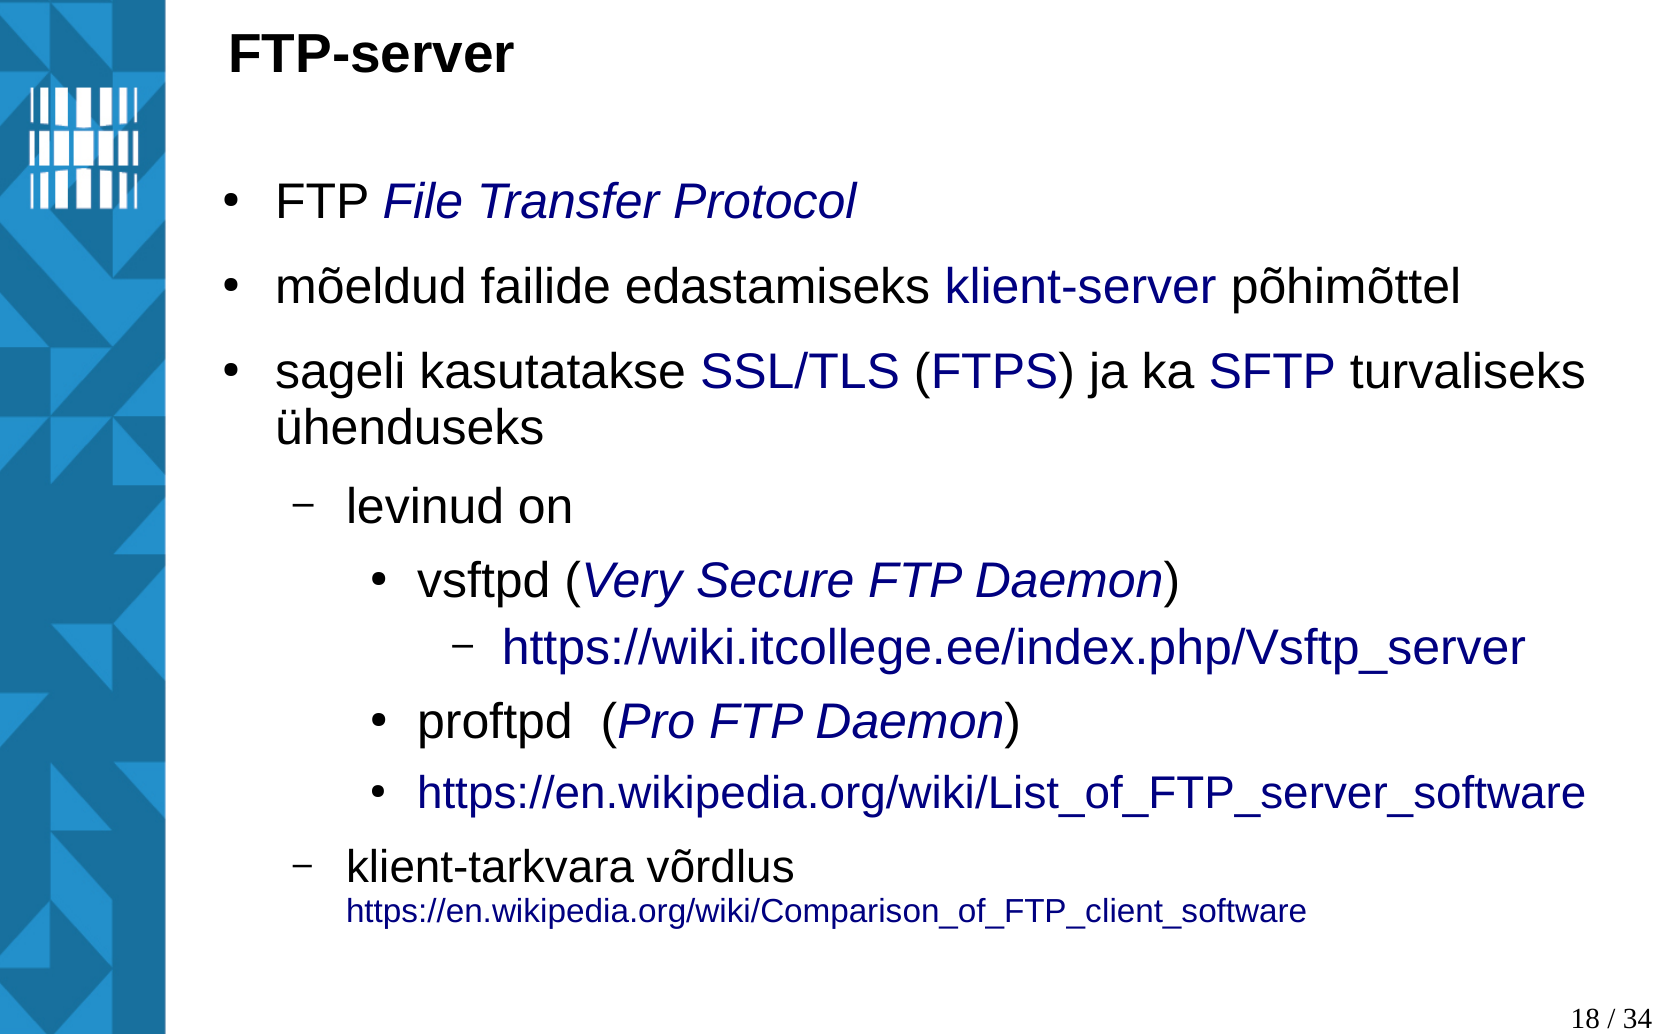

# FTP-server
FTP File Transfer Protocol
mõeldud failide edastamiseks klient-server põhimõttel
sageli kasutatakse SSL/TLS (FTPS) ja ka SFTP turvaliseks ühenduseks
levinud on
vsftpd (Very Secure FTP Daemon)
 https://wiki.itcollege.ee/index.php/Vsftp_server
proftpd (Pro FTP Daemon)
https://en.wikipedia.org/wiki/List_of_FTP_server_software
klient-tarkvara võrdlus https://en.wikipedia.org/wiki/Comparison_of_FTP_client_software
18